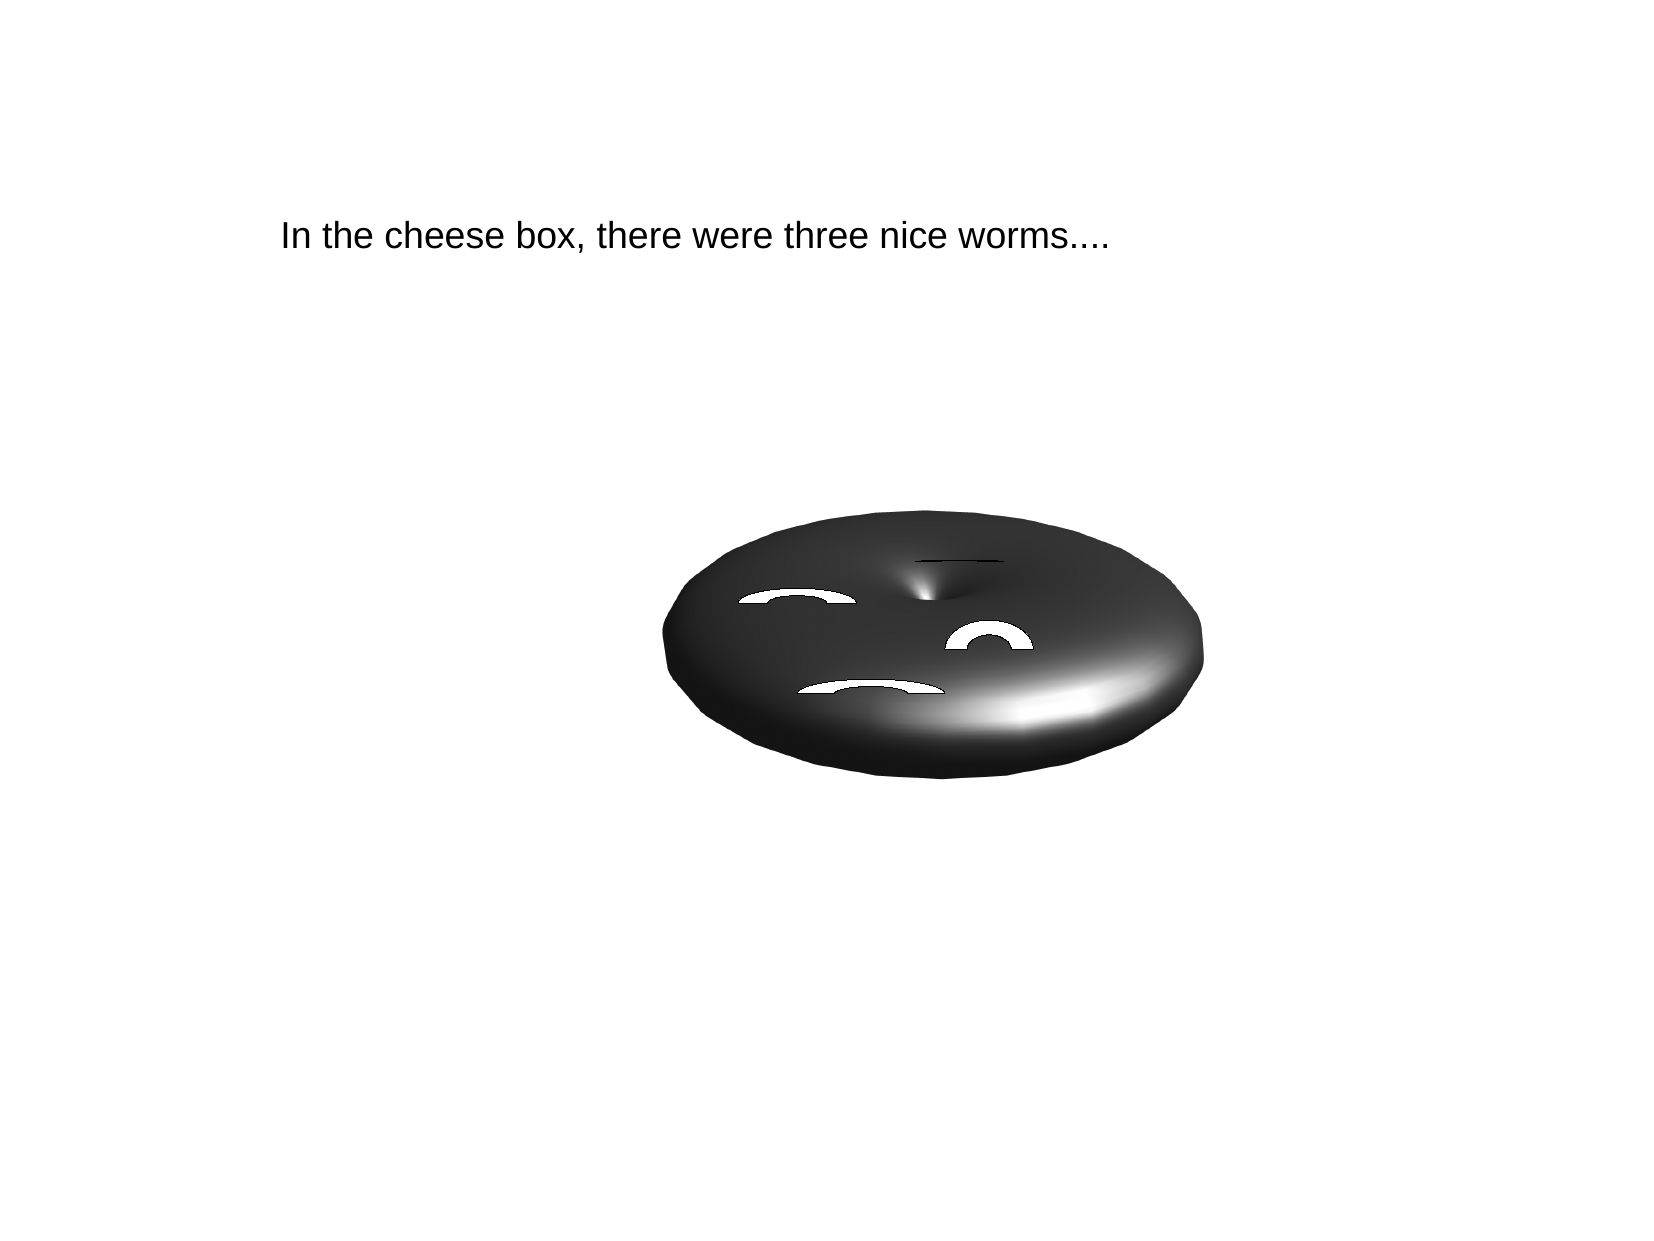

In the cheese box, there were three nice worms....